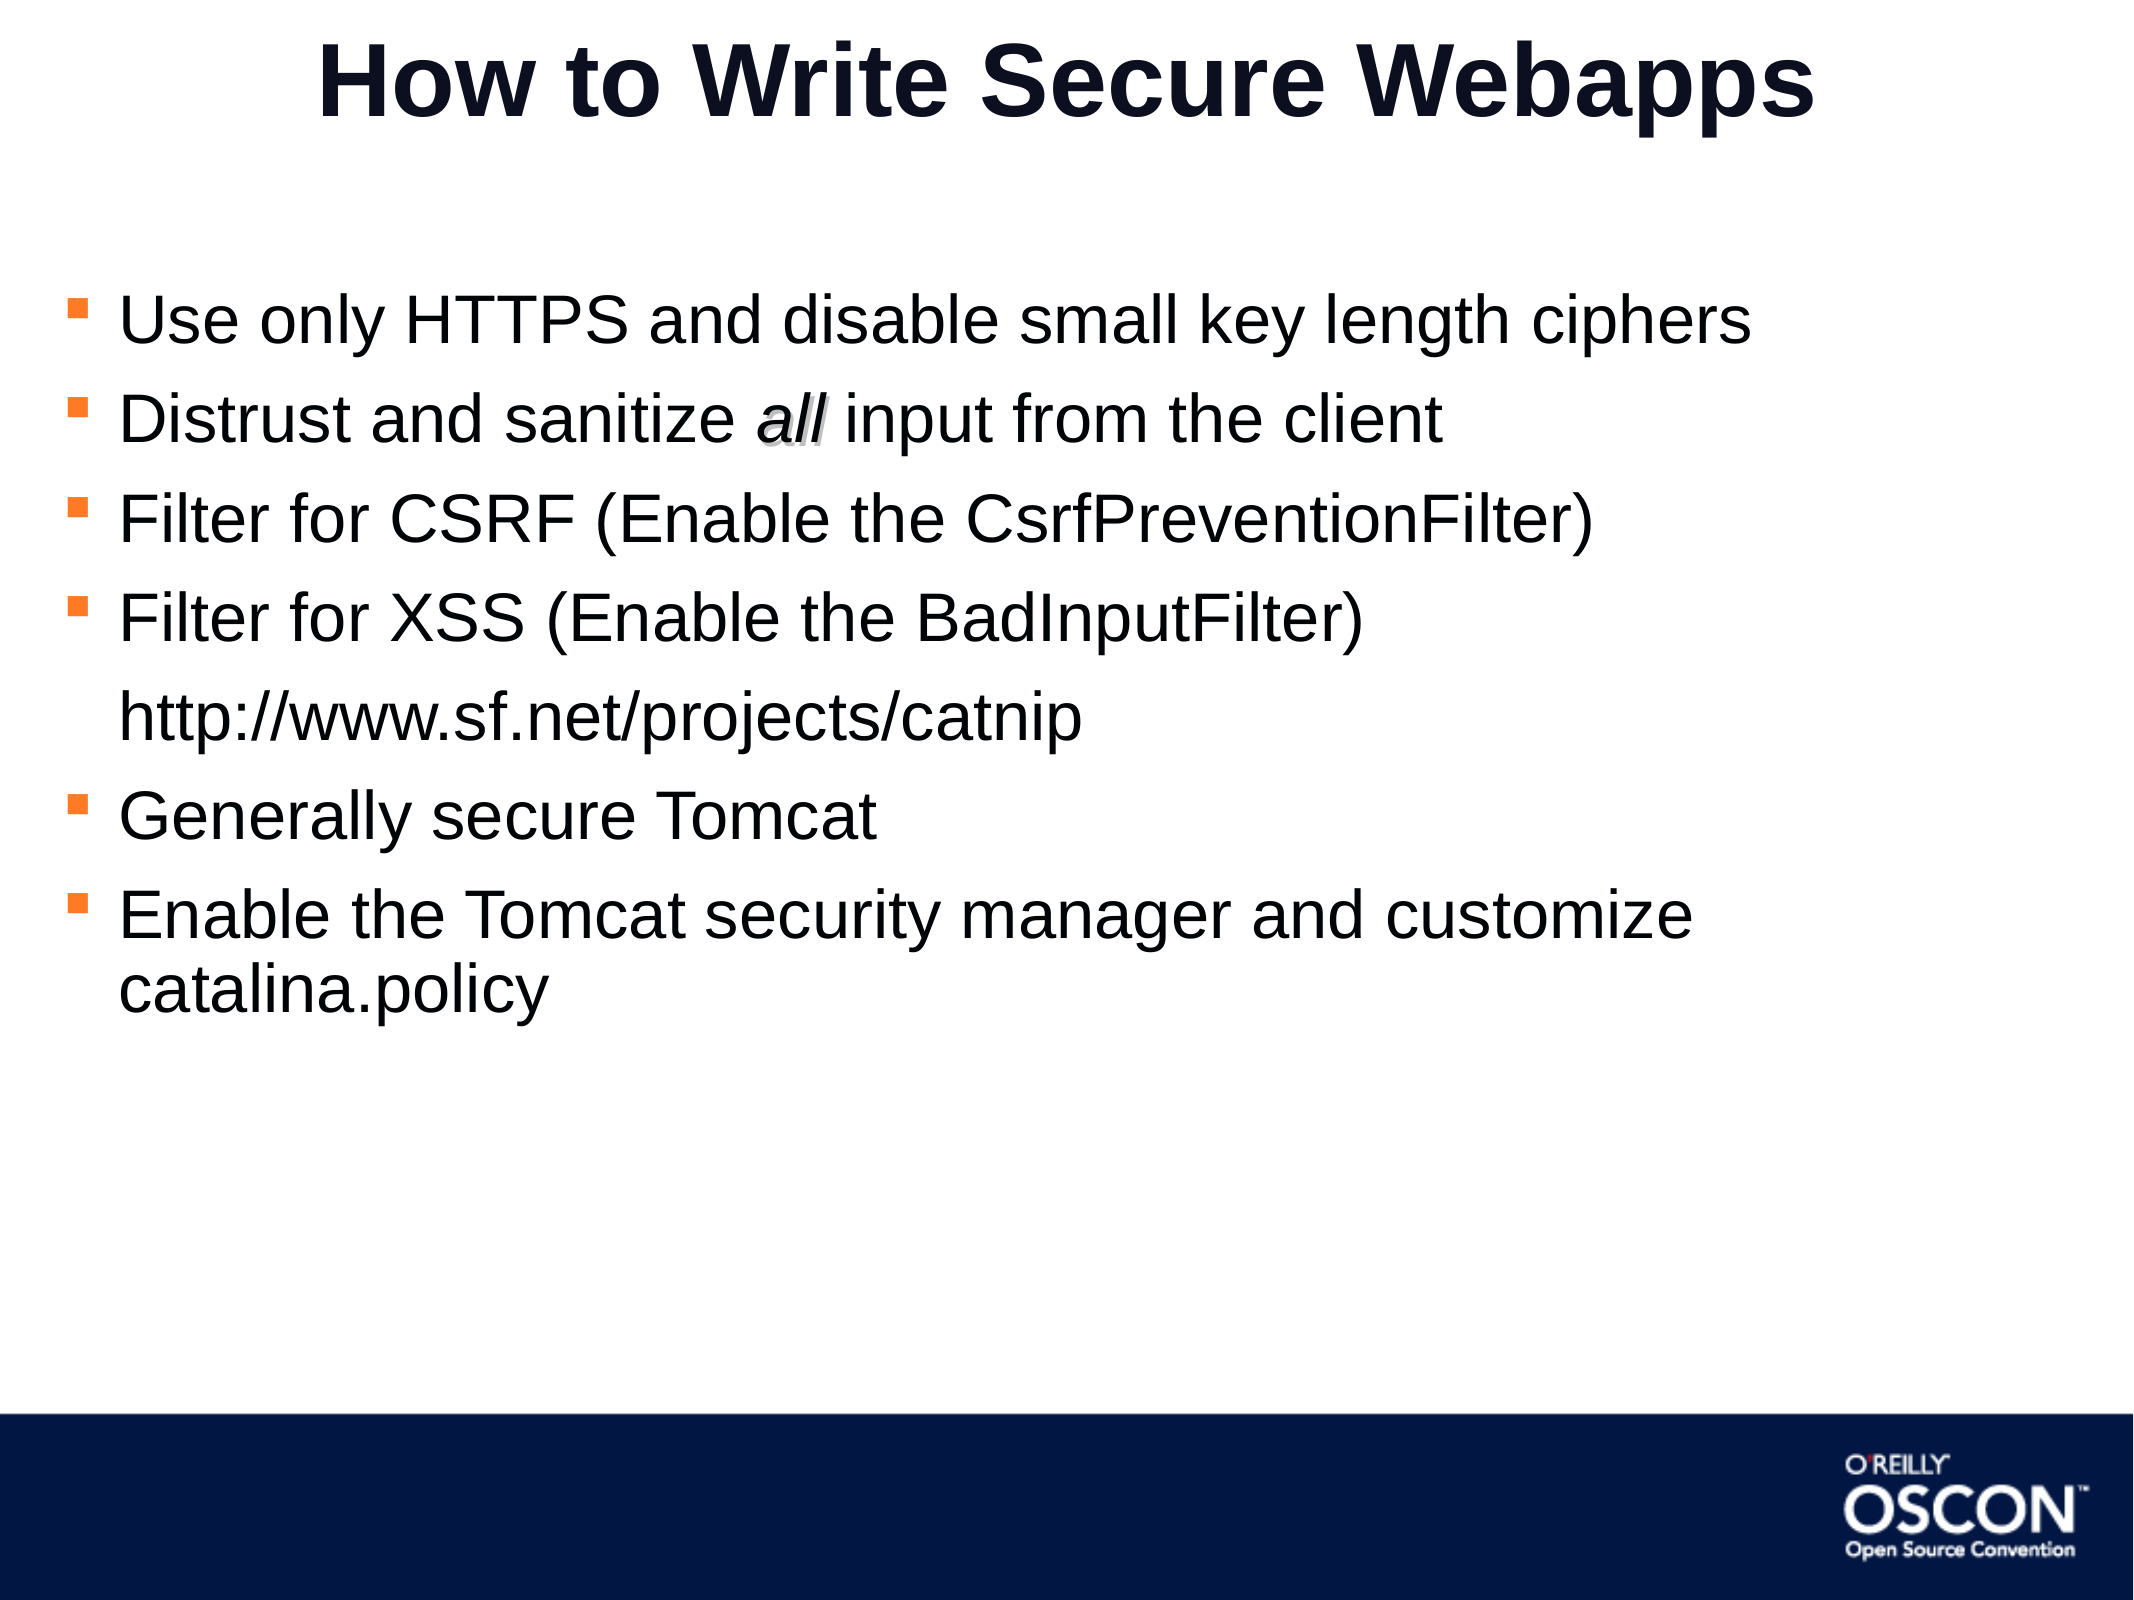

# How to Write Secure Webapps
Use only HTTPS and disable small key length ciphers
Distrust and sanitize all input from the client
Filter for CSRF (Enable the CsrfPreventionFilter)
Filter for XSS (Enable the BadInputFilter)
http://www.sf.net/projects/catnip
Generally secure Tomcat
Enable the Tomcat security manager and customize catalina.policy